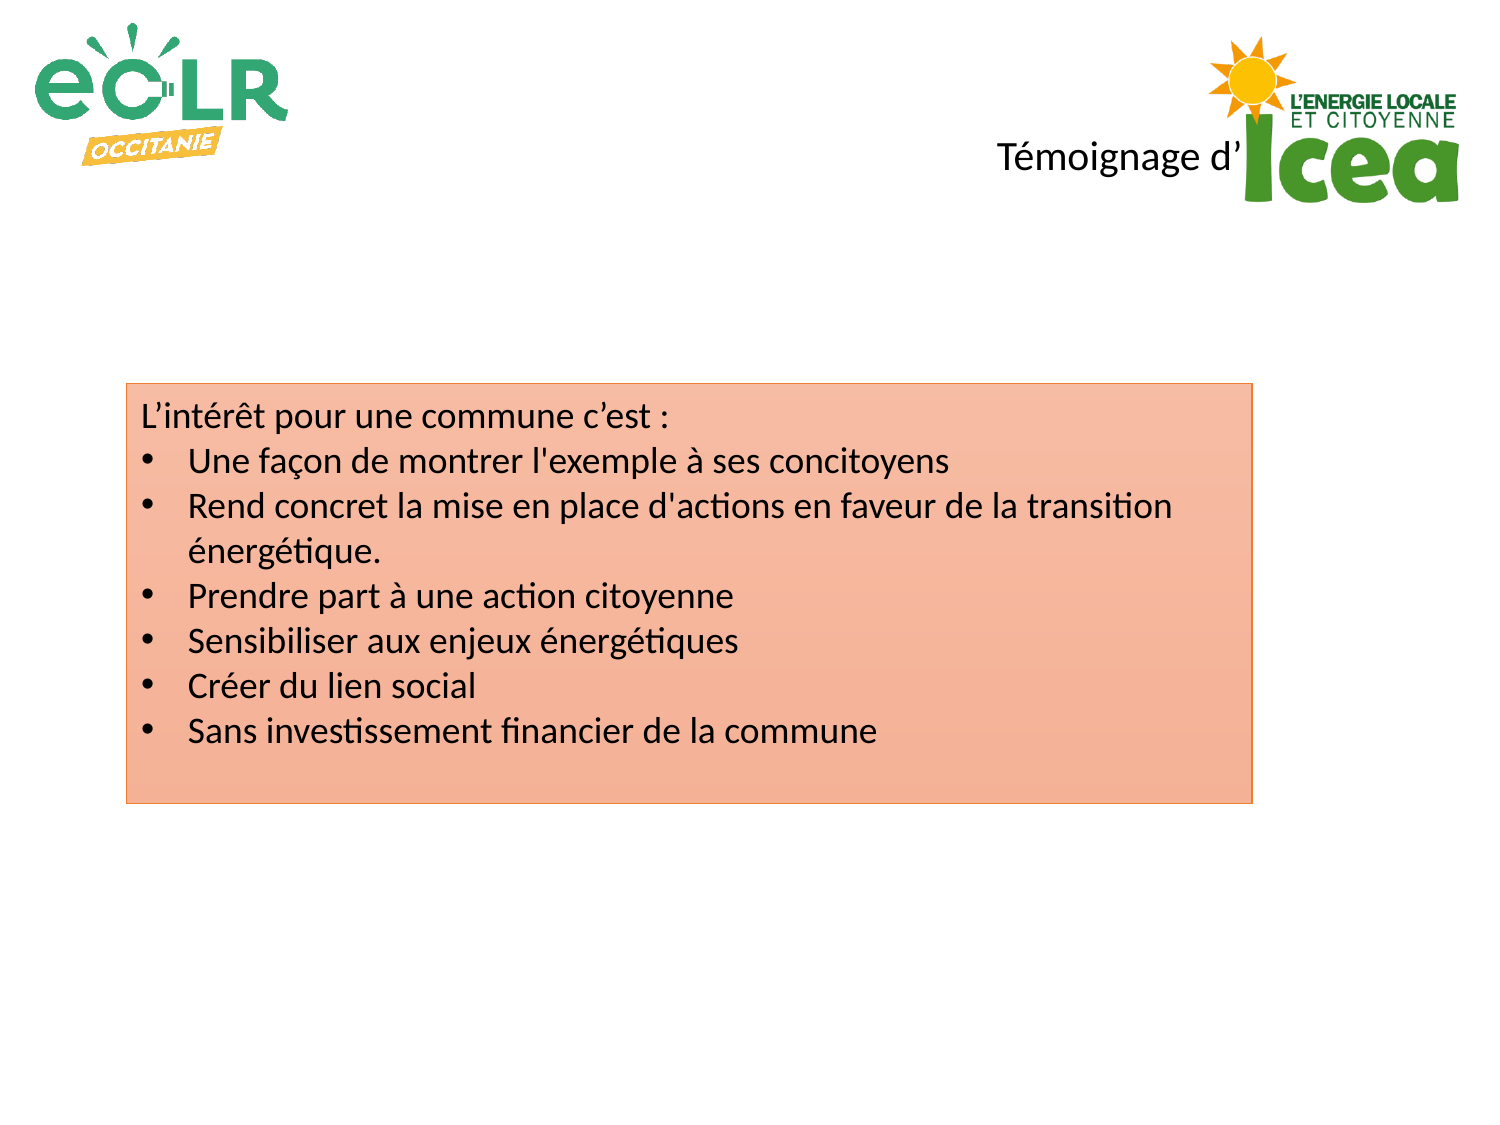

L’intérêt pour une commune c’est :
Une façon de montrer l'exemple à ses concitoyens
Rend concret la mise en place d'actions en faveur de la transition énergétique.
Prendre part à une action citoyenne
Sensibiliser aux enjeux énergétiques
Créer du lien social
Sans investissement financier de la commune